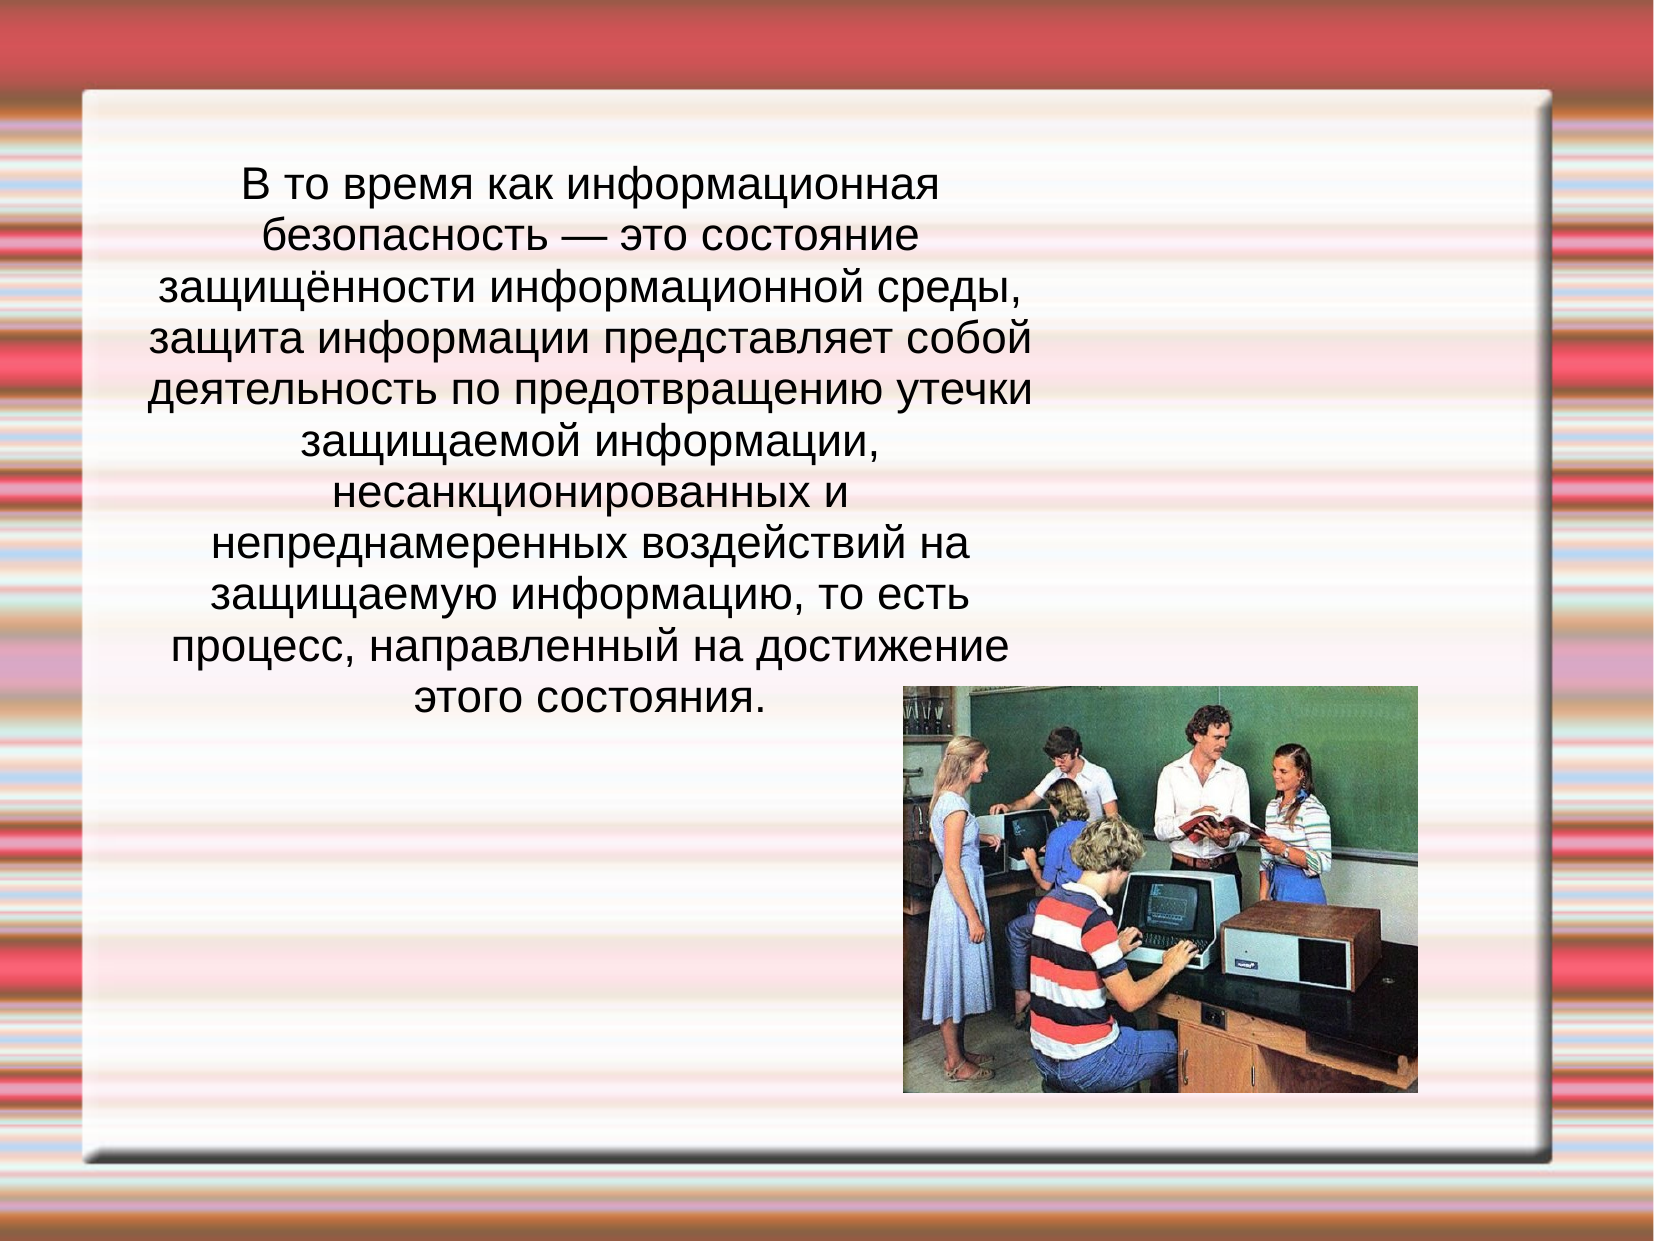

В то время как информационная безопасность — это состояние защищённости информационной среды, защита информации представляет собой деятельность по предотвращению утечки защищаемой информации, несанкционированных и непреднамеренных воздействий на защищаемую информацию, то есть процесс, направленный на достижение этого состояния.